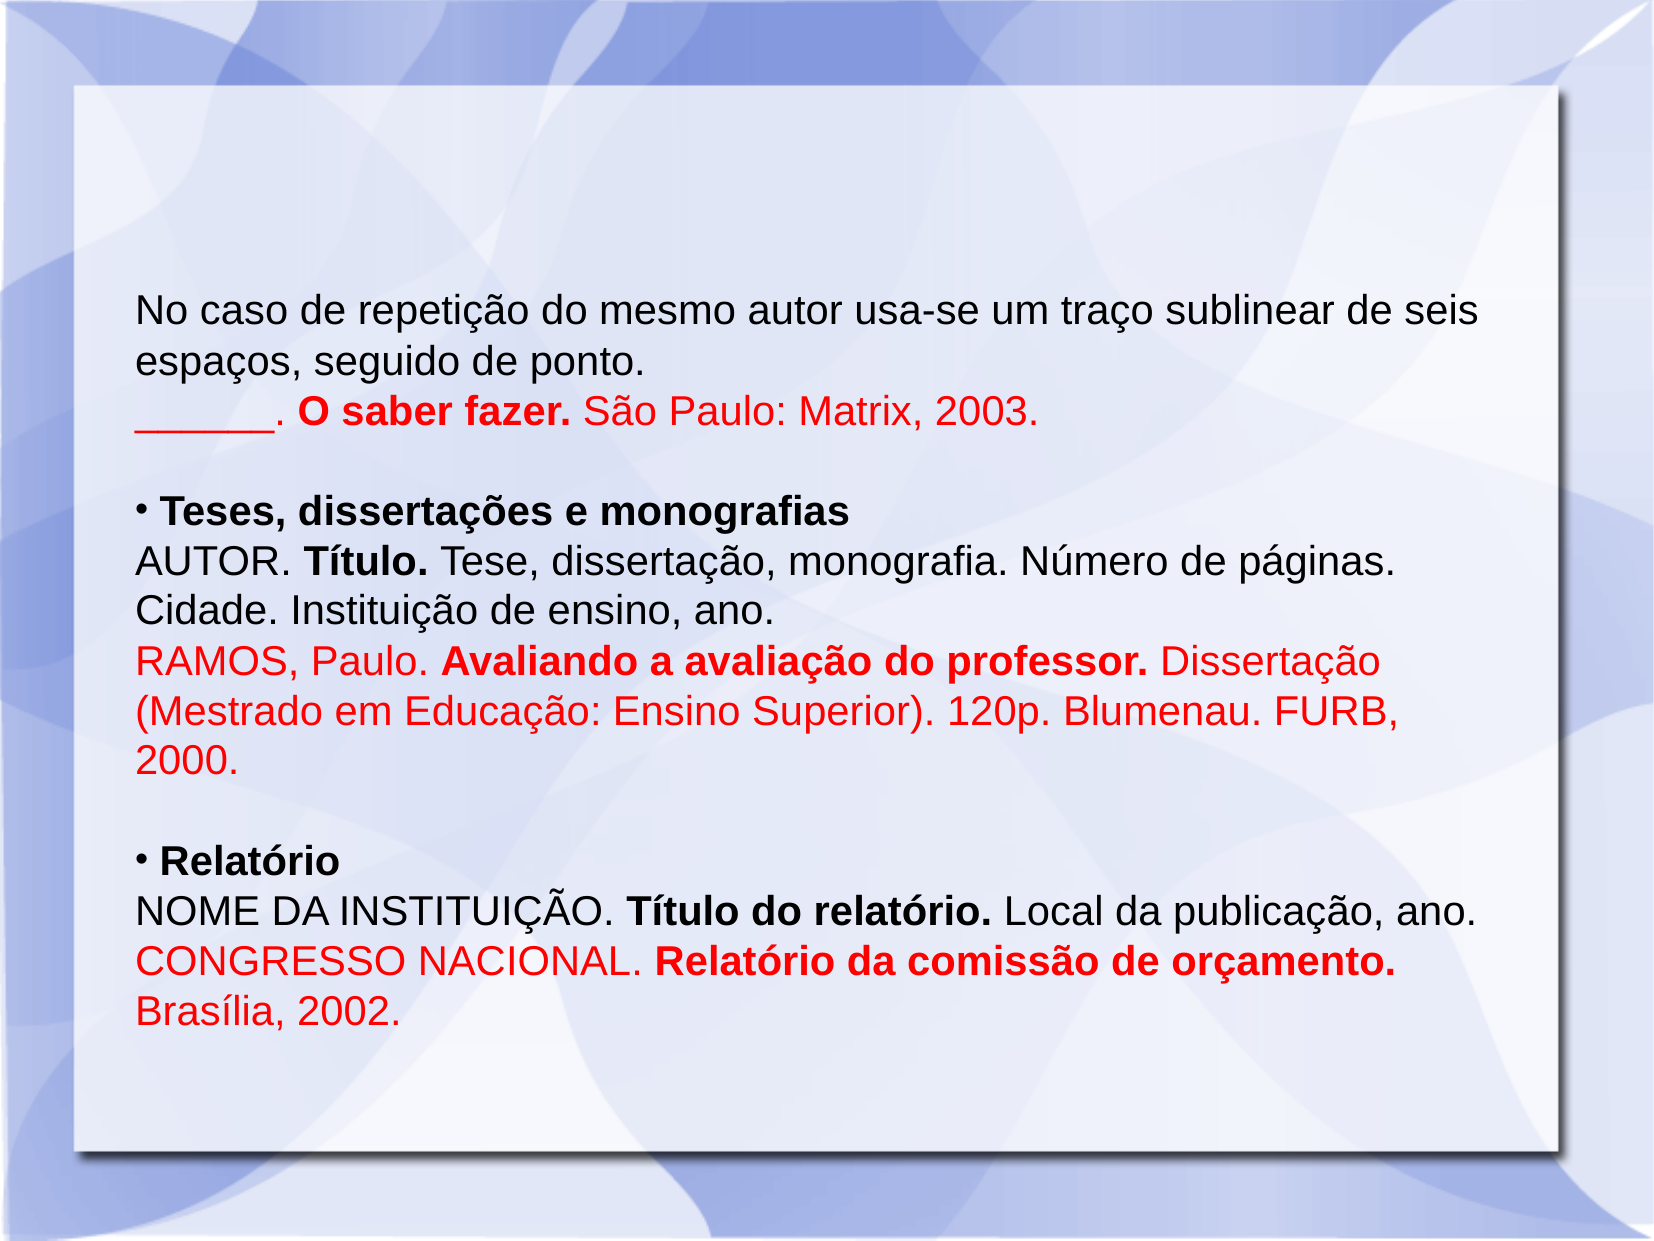

No caso de repetição do mesmo autor usa-se um traço sublinear de seis espaços, seguido de ponto.
______. O saber fazer. São Paulo: Matrix, 2003.
 Teses, dissertações e monografias
AUTOR. Título. Tese, dissertação, monografia. Número de páginas. Cidade. Instituição de ensino, ano.
RAMOS, Paulo. Avaliando a avaliação do professor. Dissertação (Mestrado em Educação: Ensino Superior). 120p. Blumenau. FURB, 2000.
 Relatório
NOME DA INSTITUIÇÃO. Título do relatório. Local da publicação, ano.
CONGRESSO NACIONAL. Relatório da comissão de orçamento. Brasília, 2002.